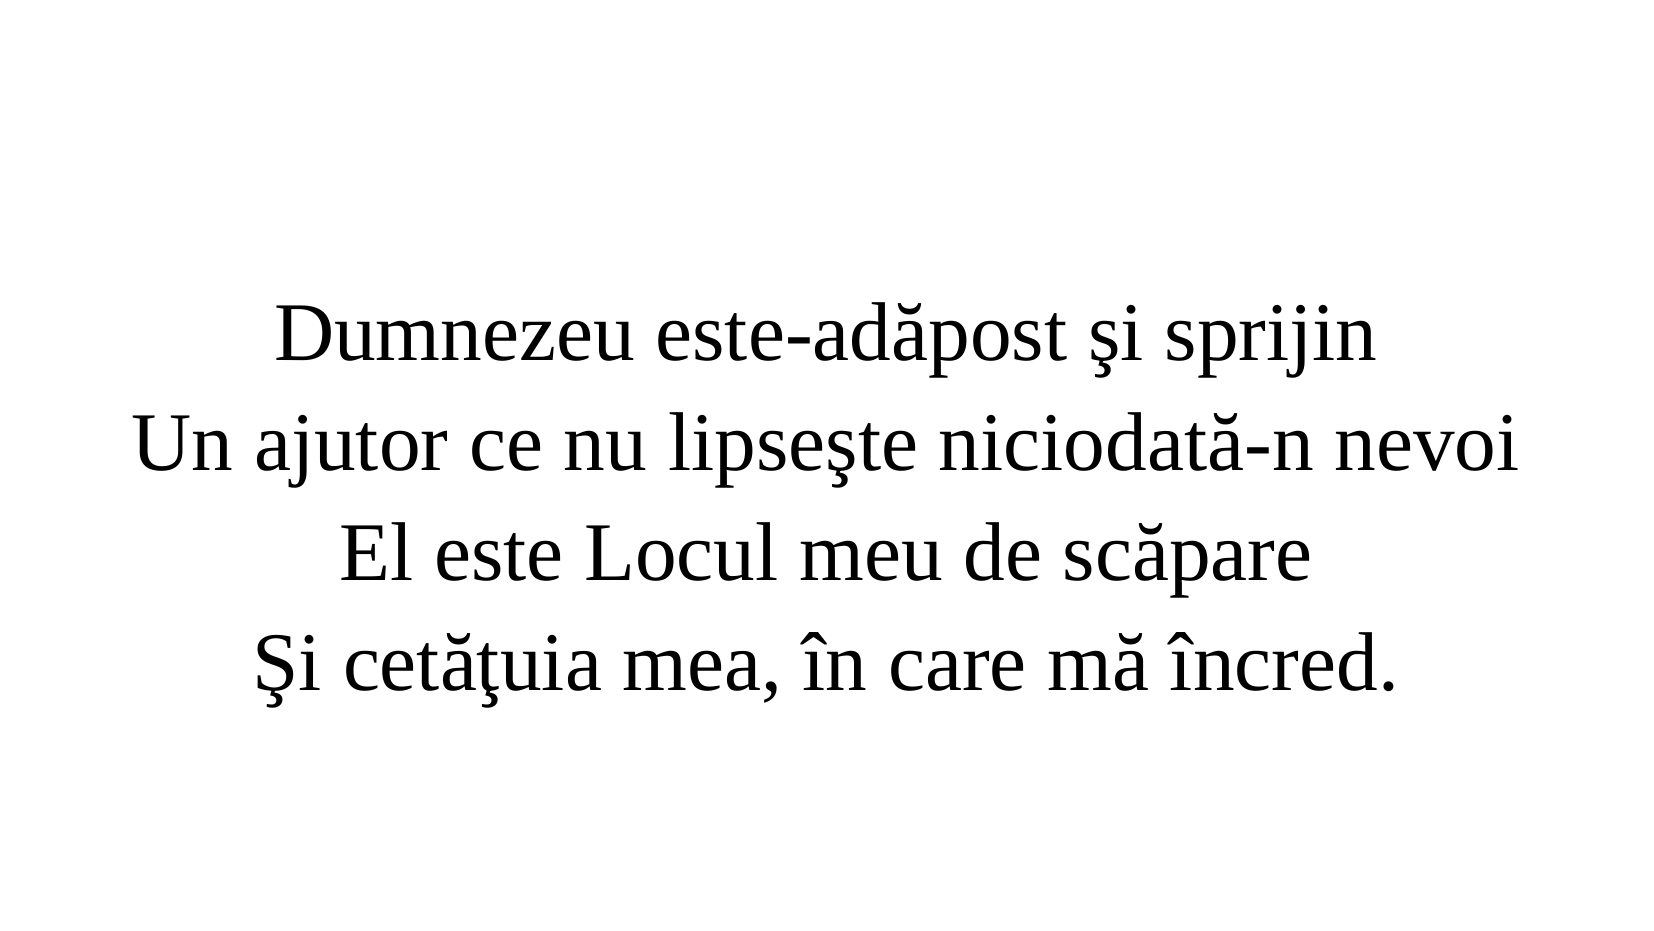

# Dumnezeu este-adăpost şi sprijin
Un ajutor ce nu lipseşte niciodată-n nevoi
El este Locul meu de scăpare
Şi cetăţuia mea, în care mă încred.